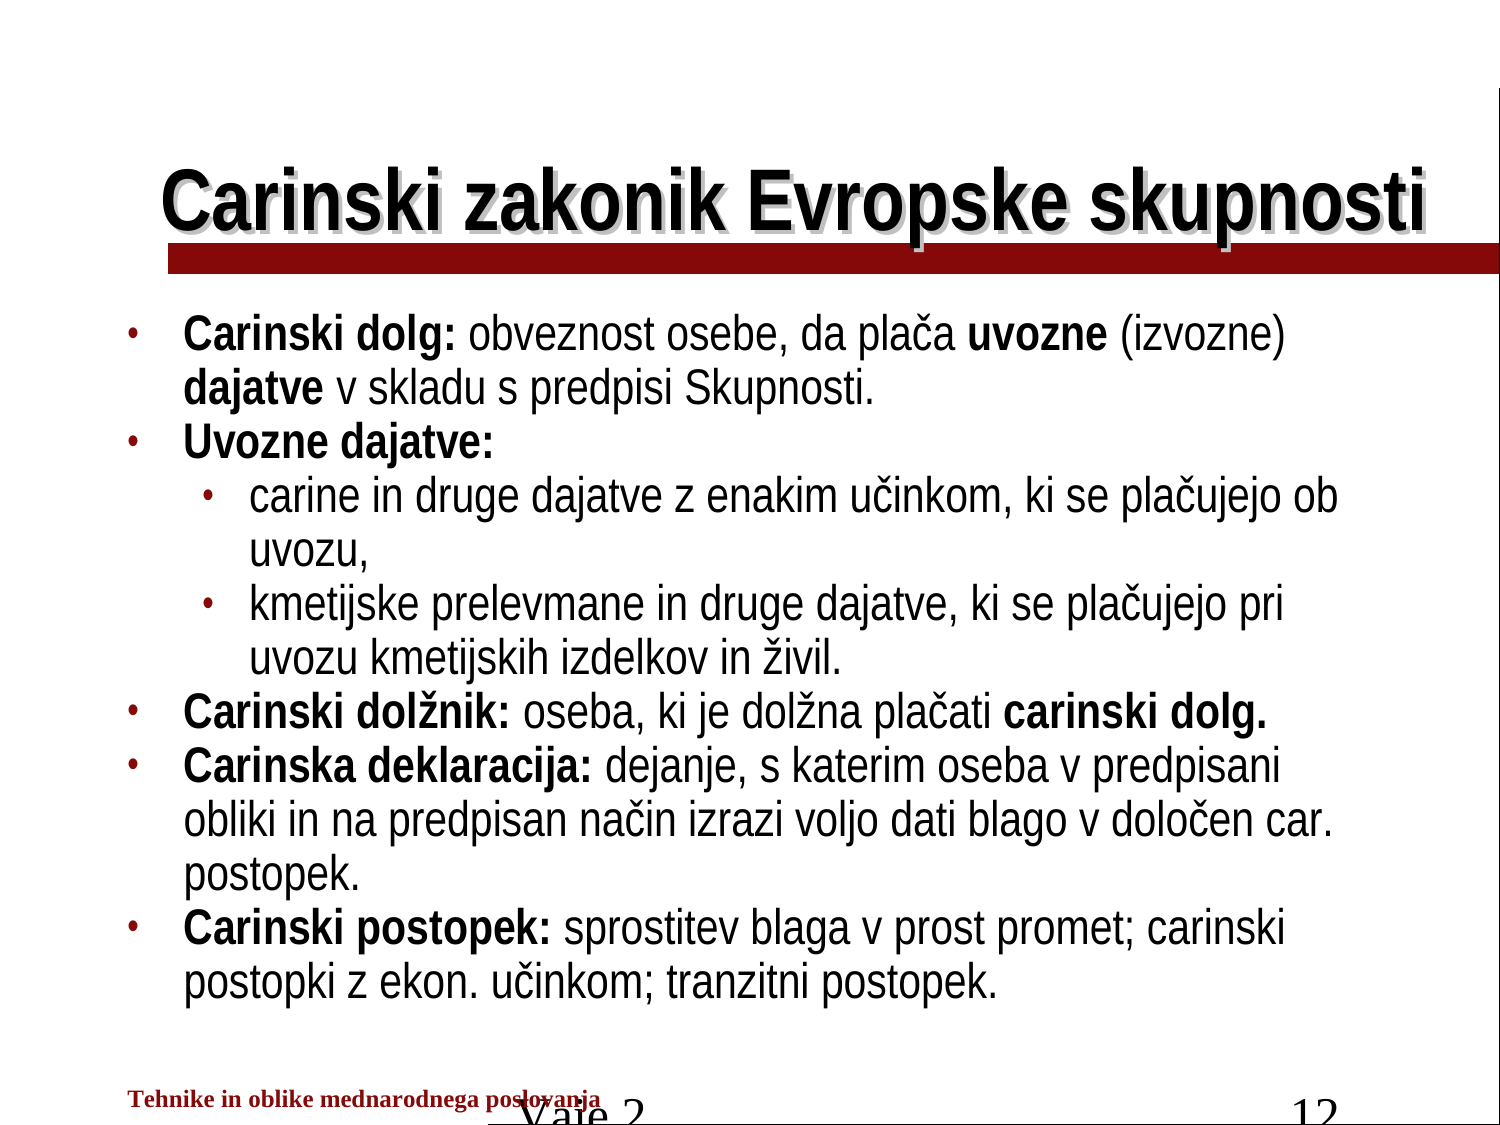

Carinski zakonik Evropske skupnosti
# Carinski dolg: obveznost osebe, da plača uvozne (izvozne) dajatve v skladu s predpisi Skupnosti.
Uvozne dajatve:
carine in druge dajatve z enakim učinkom, ki se plačujejo ob uvozu,
kmetijske prelevmane in druge dajatve, ki se plačujejo pri uvozu kmetijskih izdelkov in živil.
Carinski dolžnik: oseba, ki je dolžna plačati carinski dolg.
Carinska deklaracija: dejanje, s katerim oseba v predpisani obliki in na predpisan način izrazi voljo dati blago v določen car. postopek.
Carinski postopek: sprostitev blaga v prost promet; carinski postopki z ekon. učinkom; tranzitni postopek.
Vaje 1
12